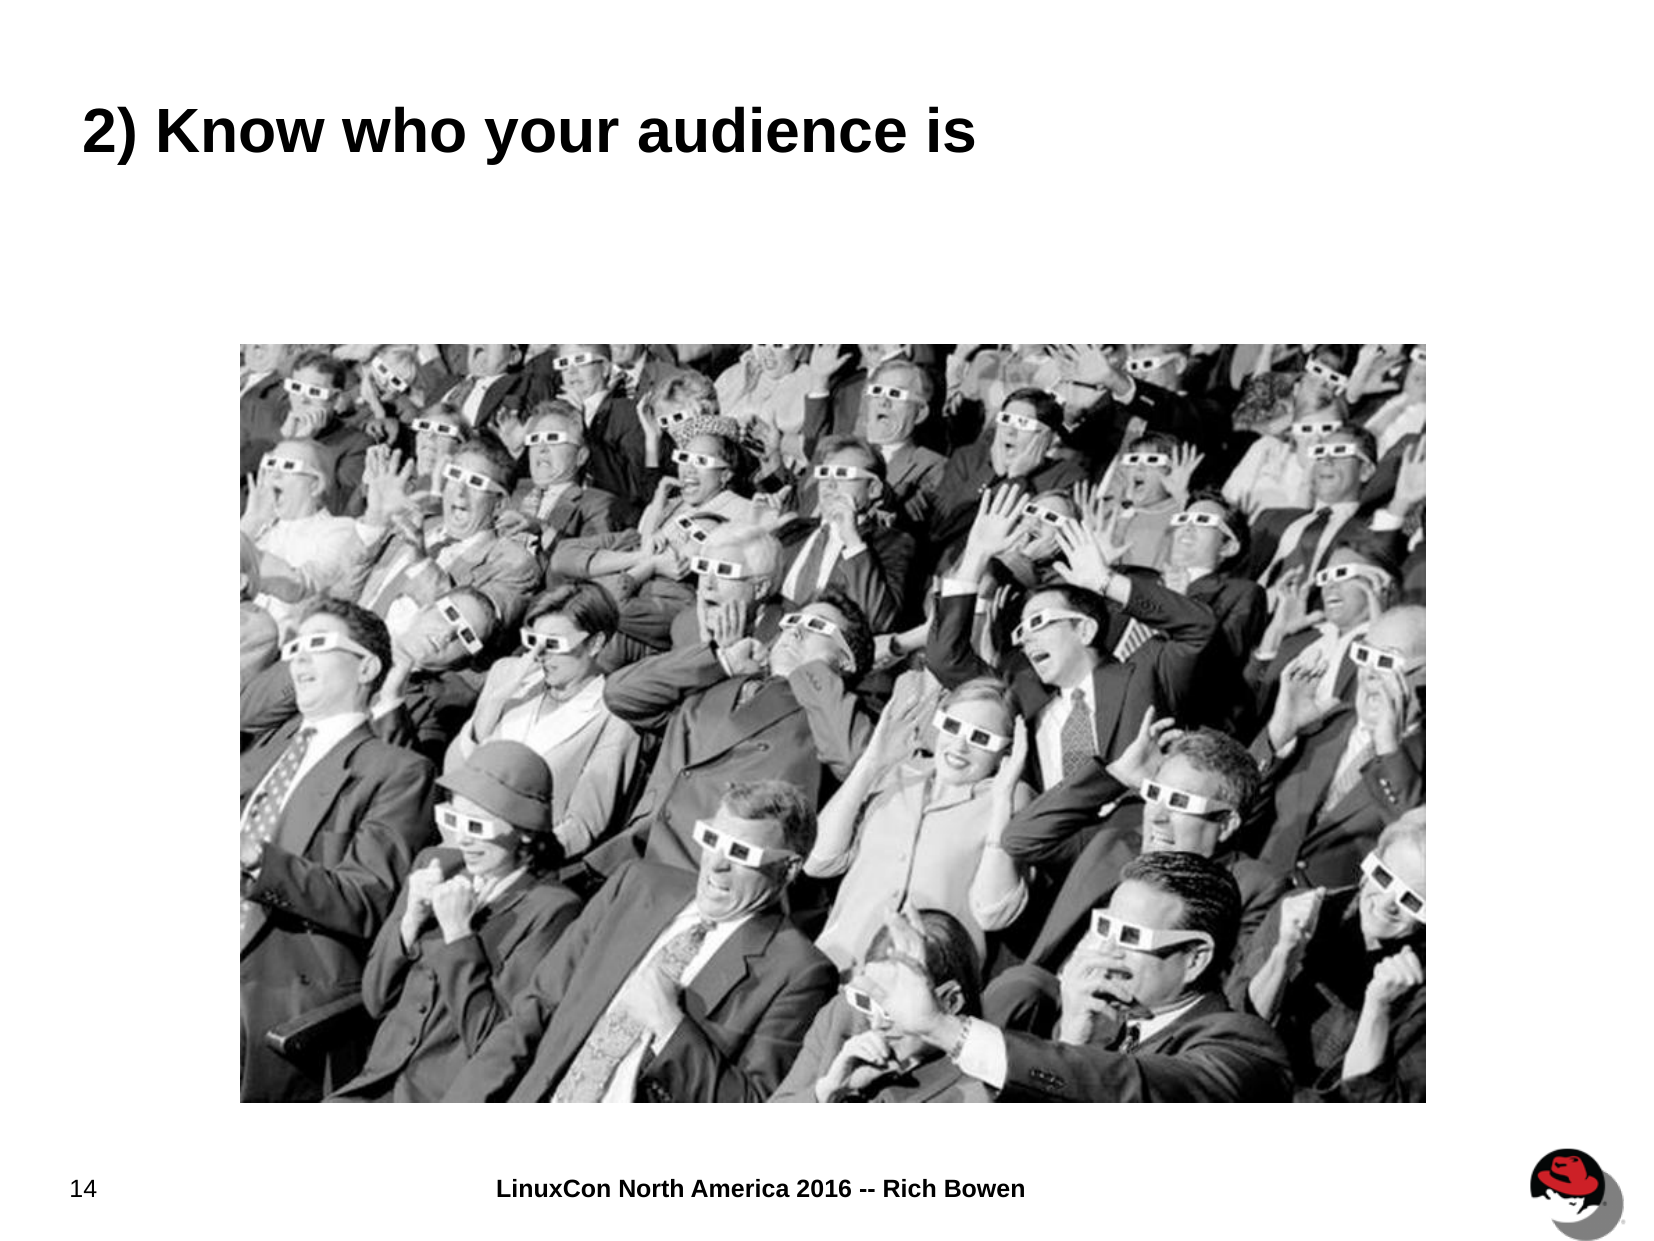

# 2) Know who your audience is